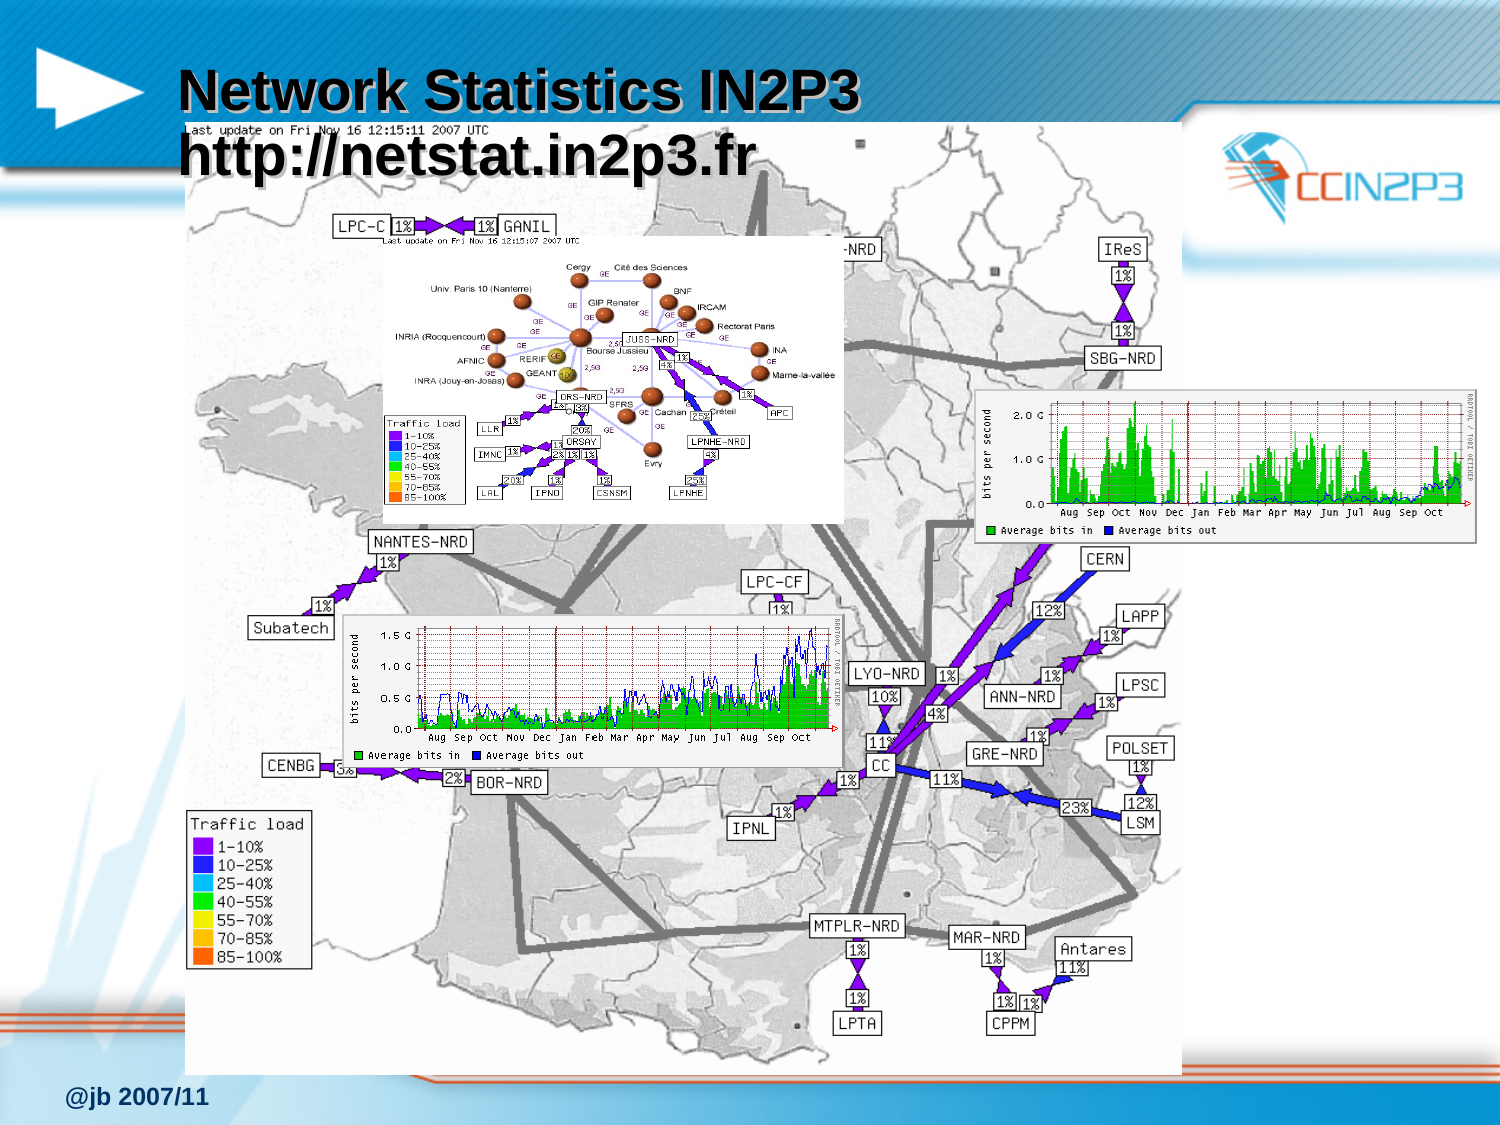

# Network Statistics IN2P3 http://netstat.in2p3.fr
Votre Nom
18